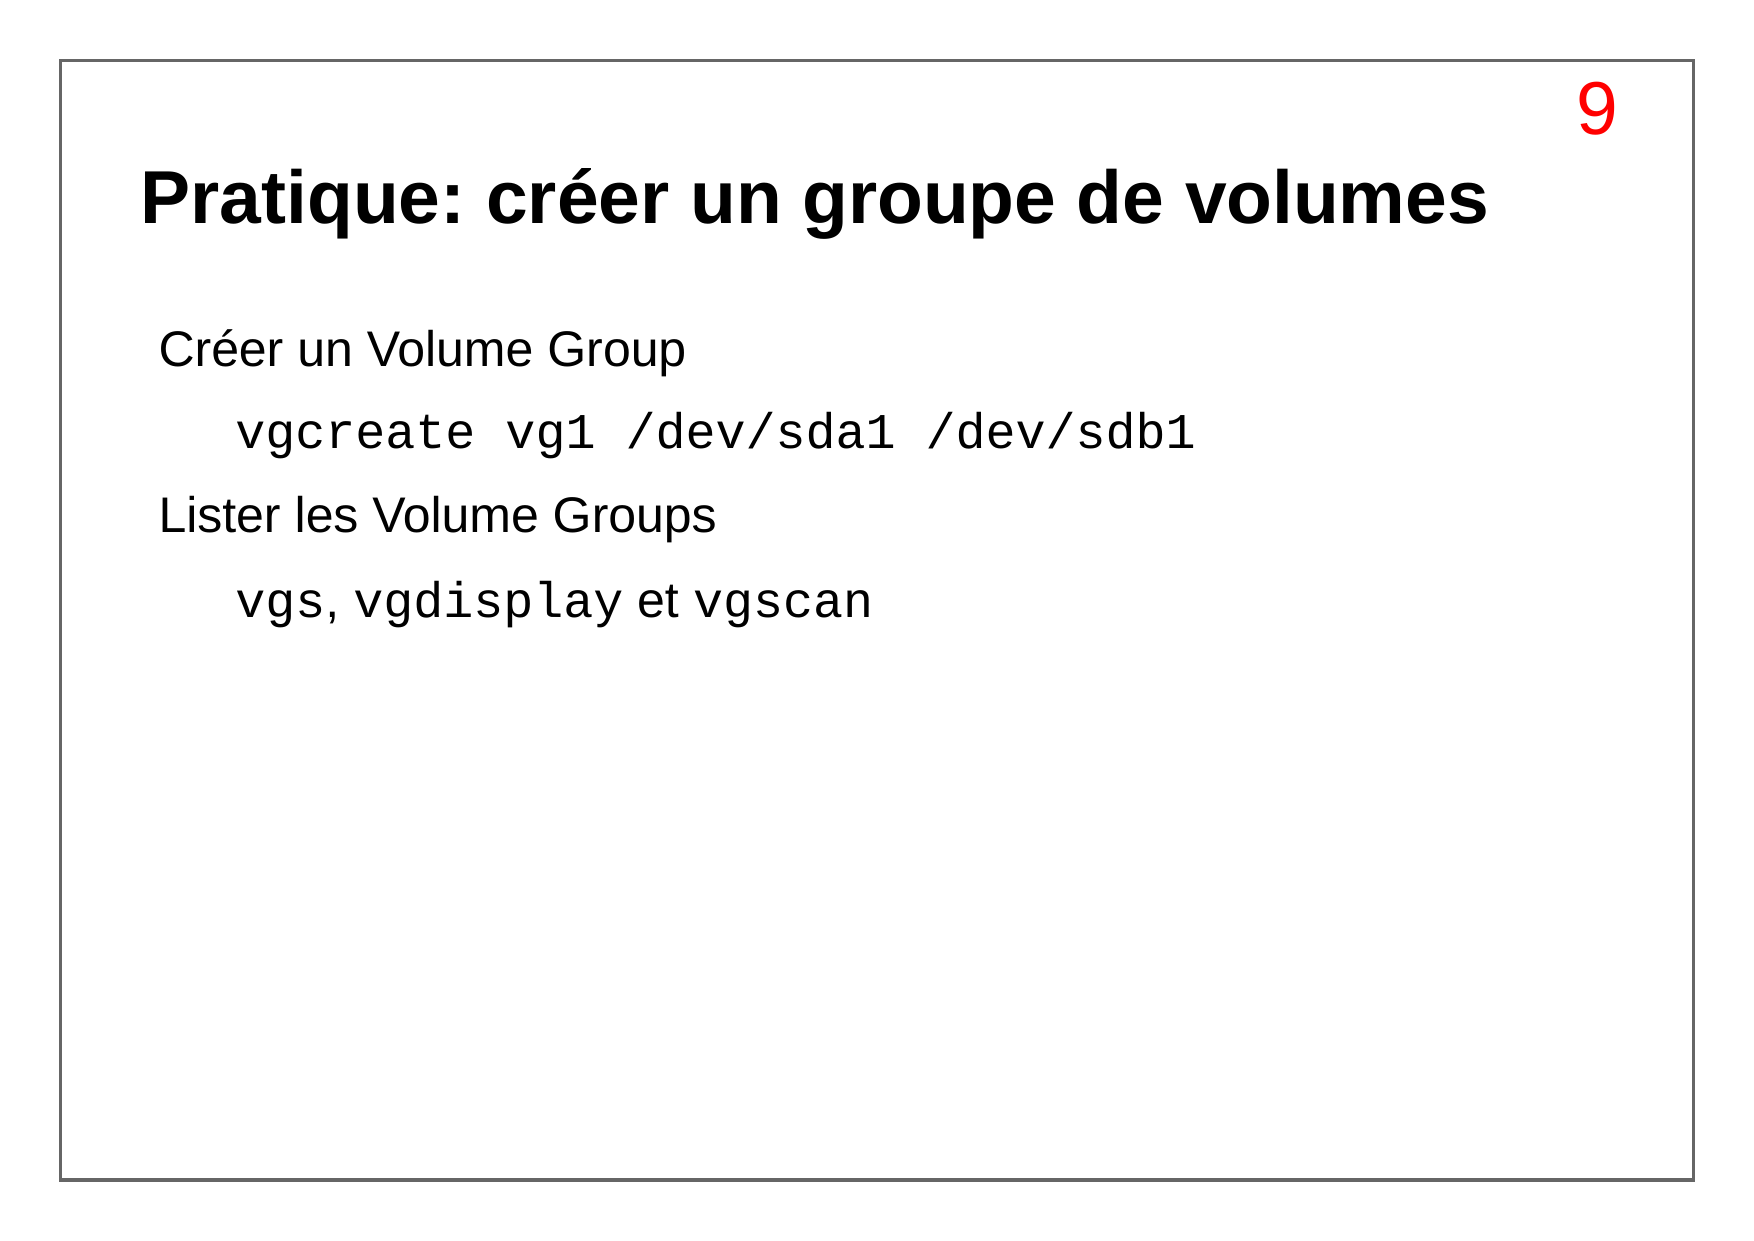

# Pratique: créer un groupe de volumes
Créer un Volume Group
vgcreate vg1 /dev/sda1 /dev/sdb1
Lister les Volume Groups
vgs, vgdisplay et vgscan